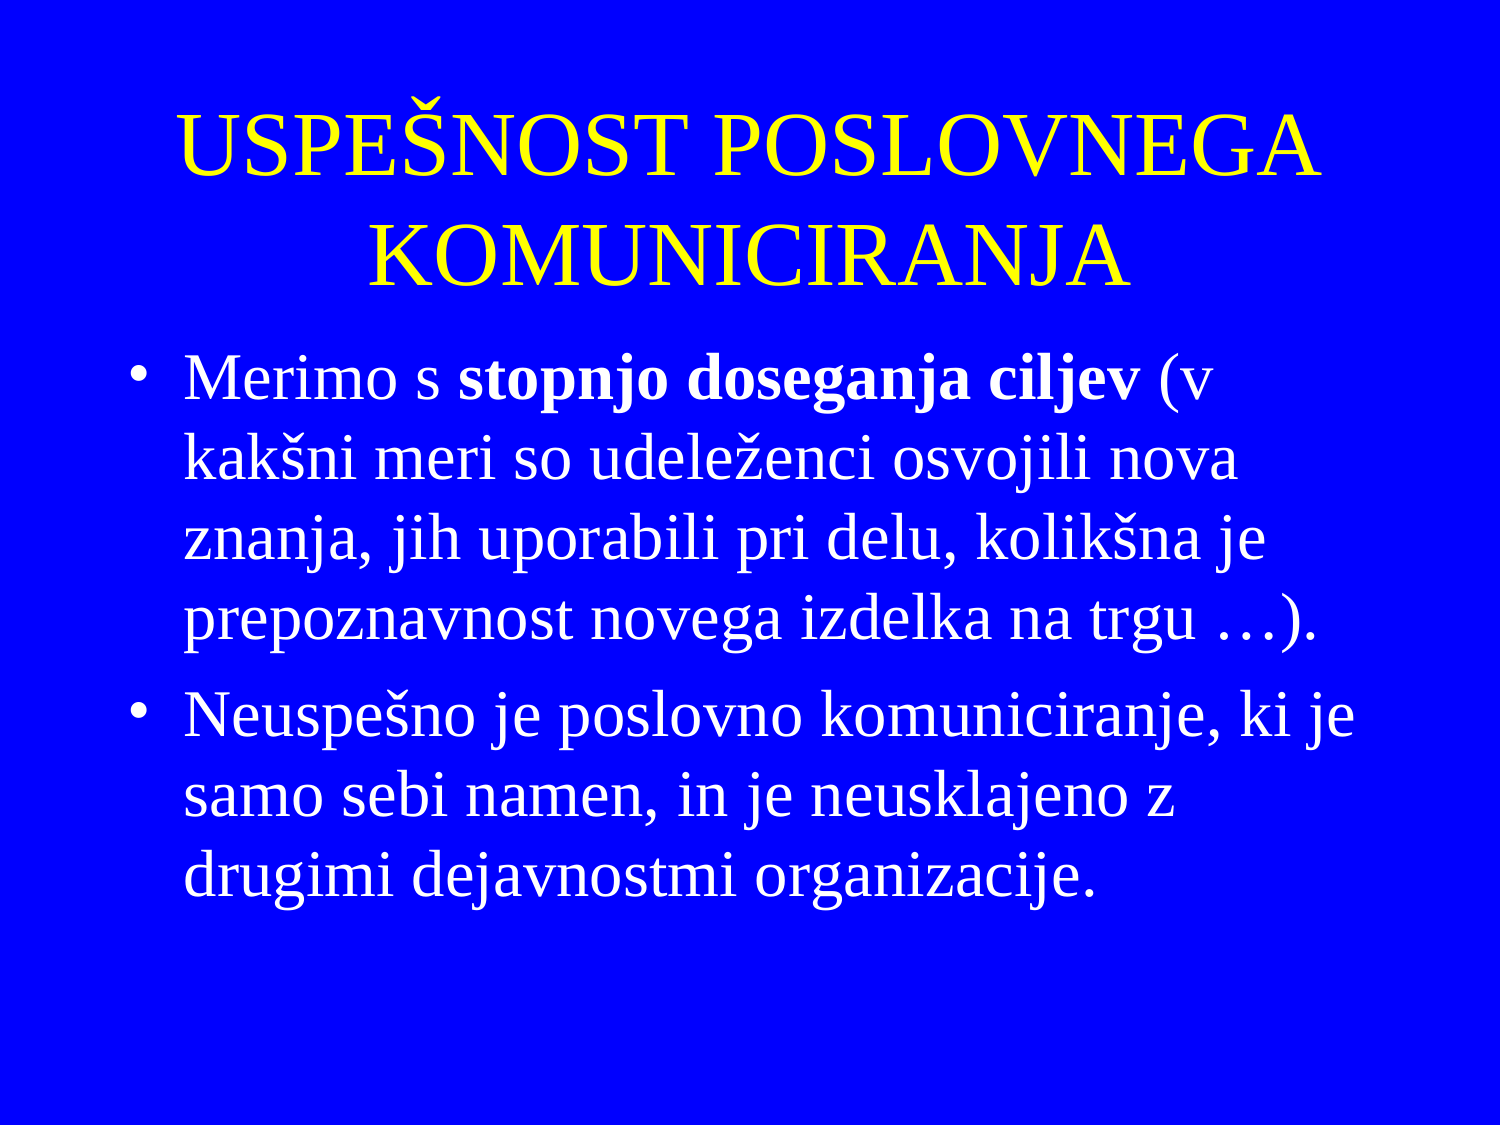

# USPEŠNOST POSLOVNEGA KOMUNICIRANJA
Merimo s stopnjo doseganja ciljev (v kakšni meri so udeleženci osvojili nova znanja, jih uporabili pri delu, kolikšna je prepoznavnost novega izdelka na trgu …).
Neuspešno je poslovno komuniciranje, ki je samo sebi namen, in je neusklajeno z drugimi dejavnostmi organizacije.